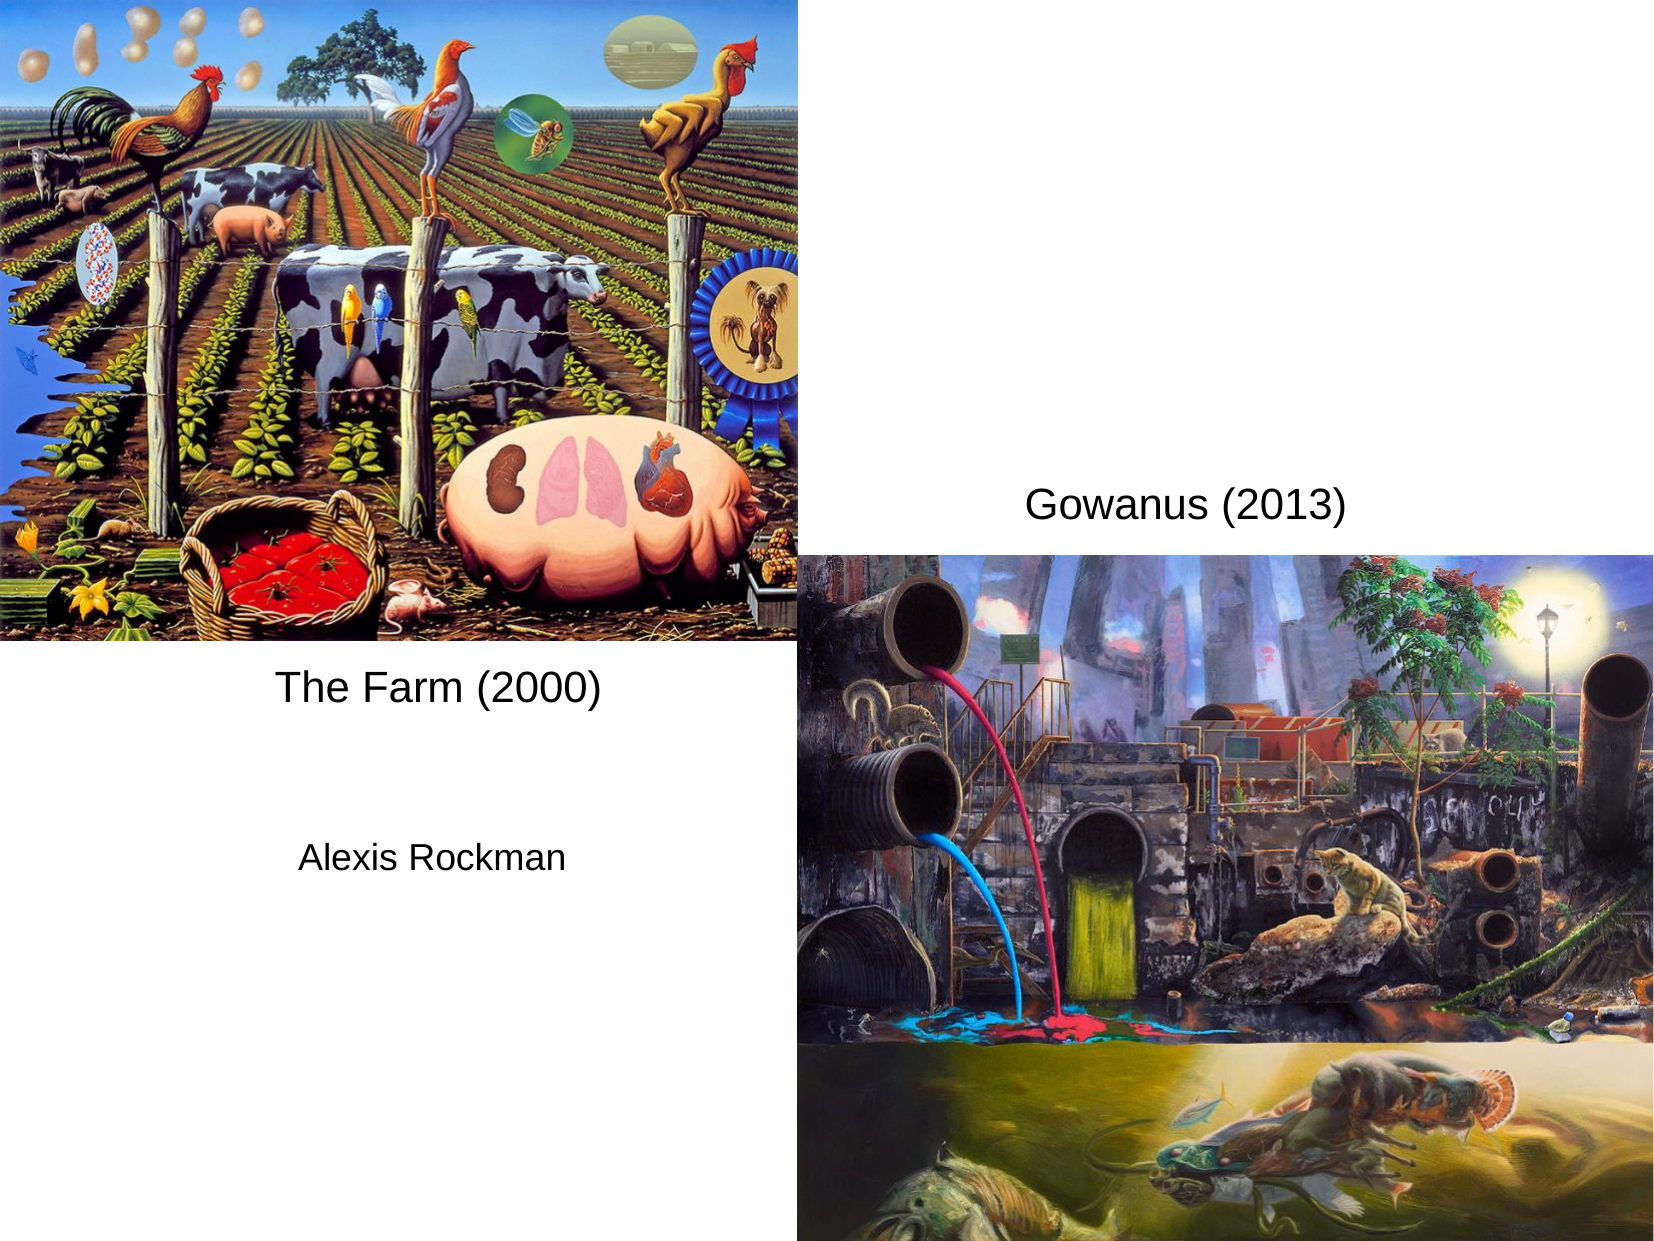

Gowanus (2013)
The Farm (2000)
Alexis Rockman